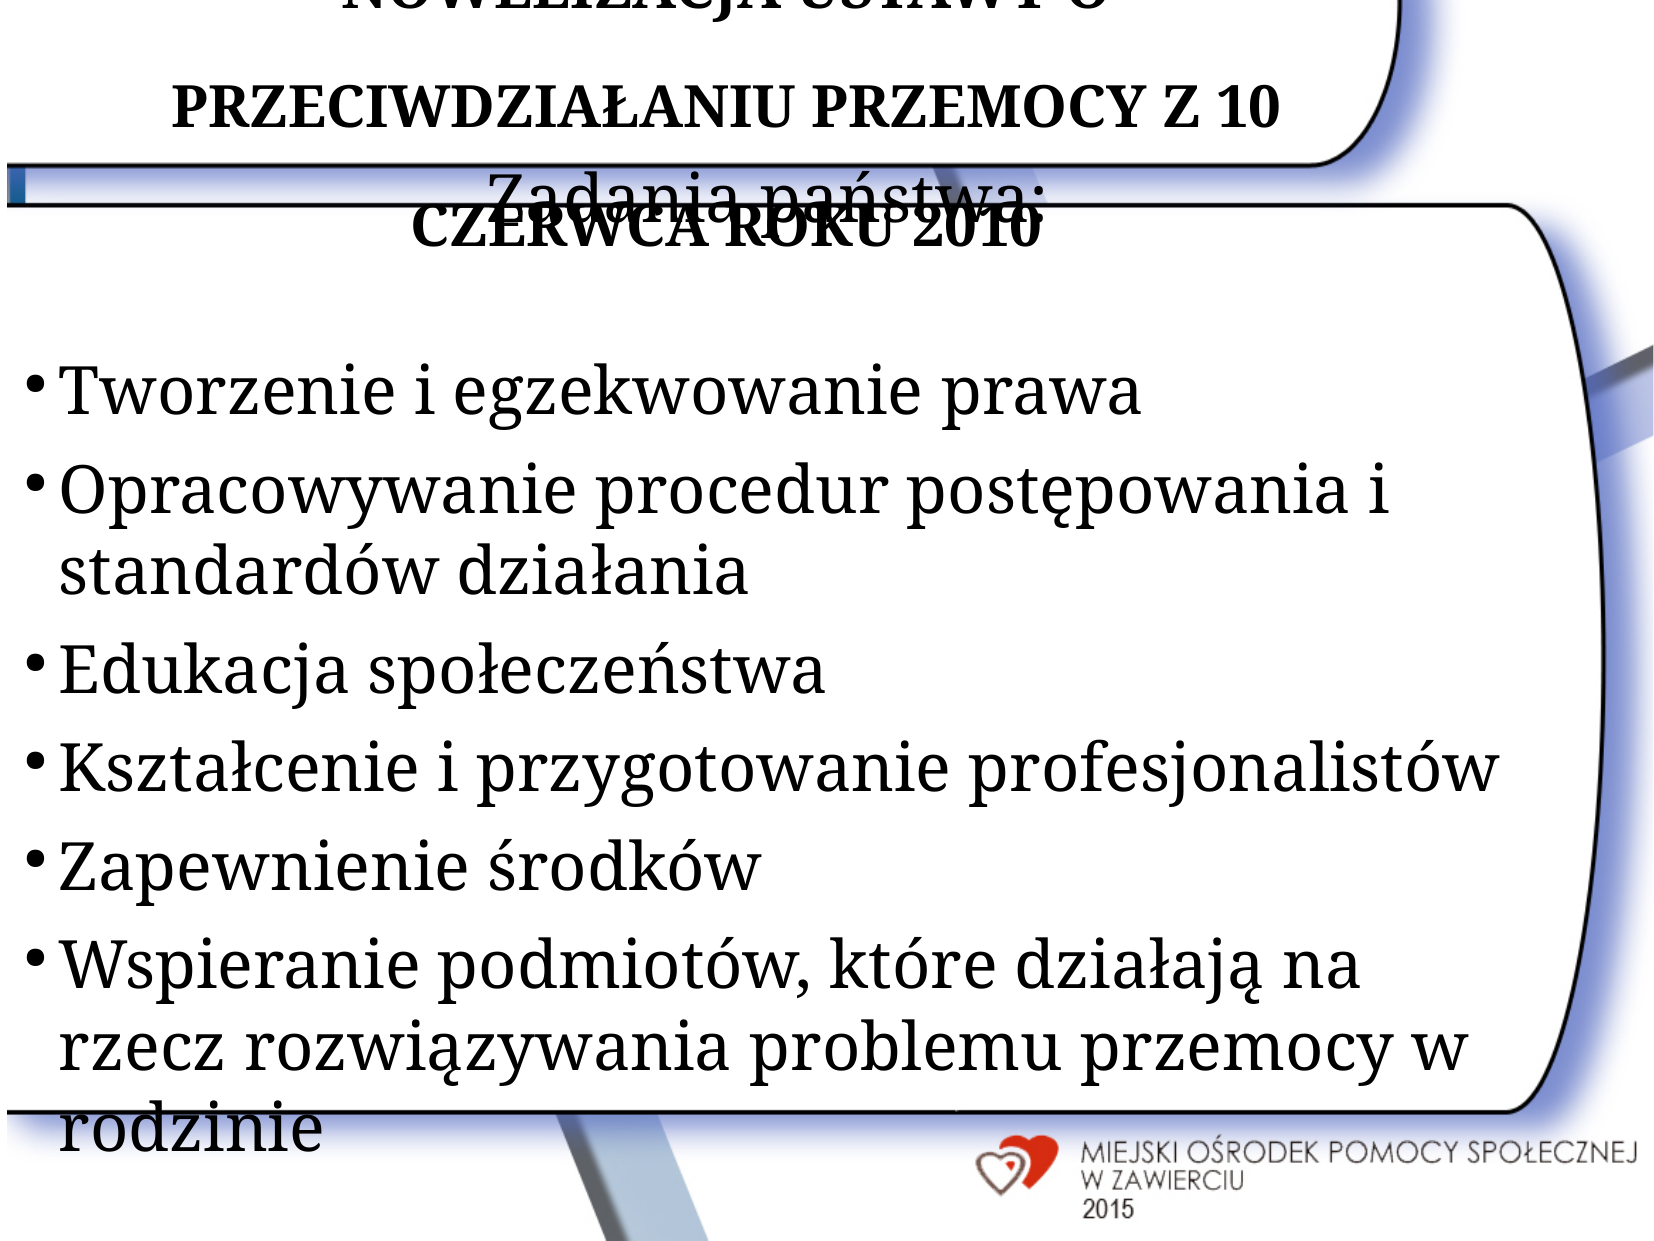

# NOWELIZACJA USTAWY O PRZECIWDZIAŁANIU PRZEMOCY Z 10 CZERWCA ROKU 2010
Zadania państwa:
Tworzenie i egzekwowanie prawa
Opracowywanie procedur postępowania i standardów działania
Edukacja społeczeństwa
Kształcenie i przygotowanie profesjonalistów
Zapewnienie środków
Wspieranie podmiotów, które działają na rzecz rozwiązywania problemu przemocy w rodzinie